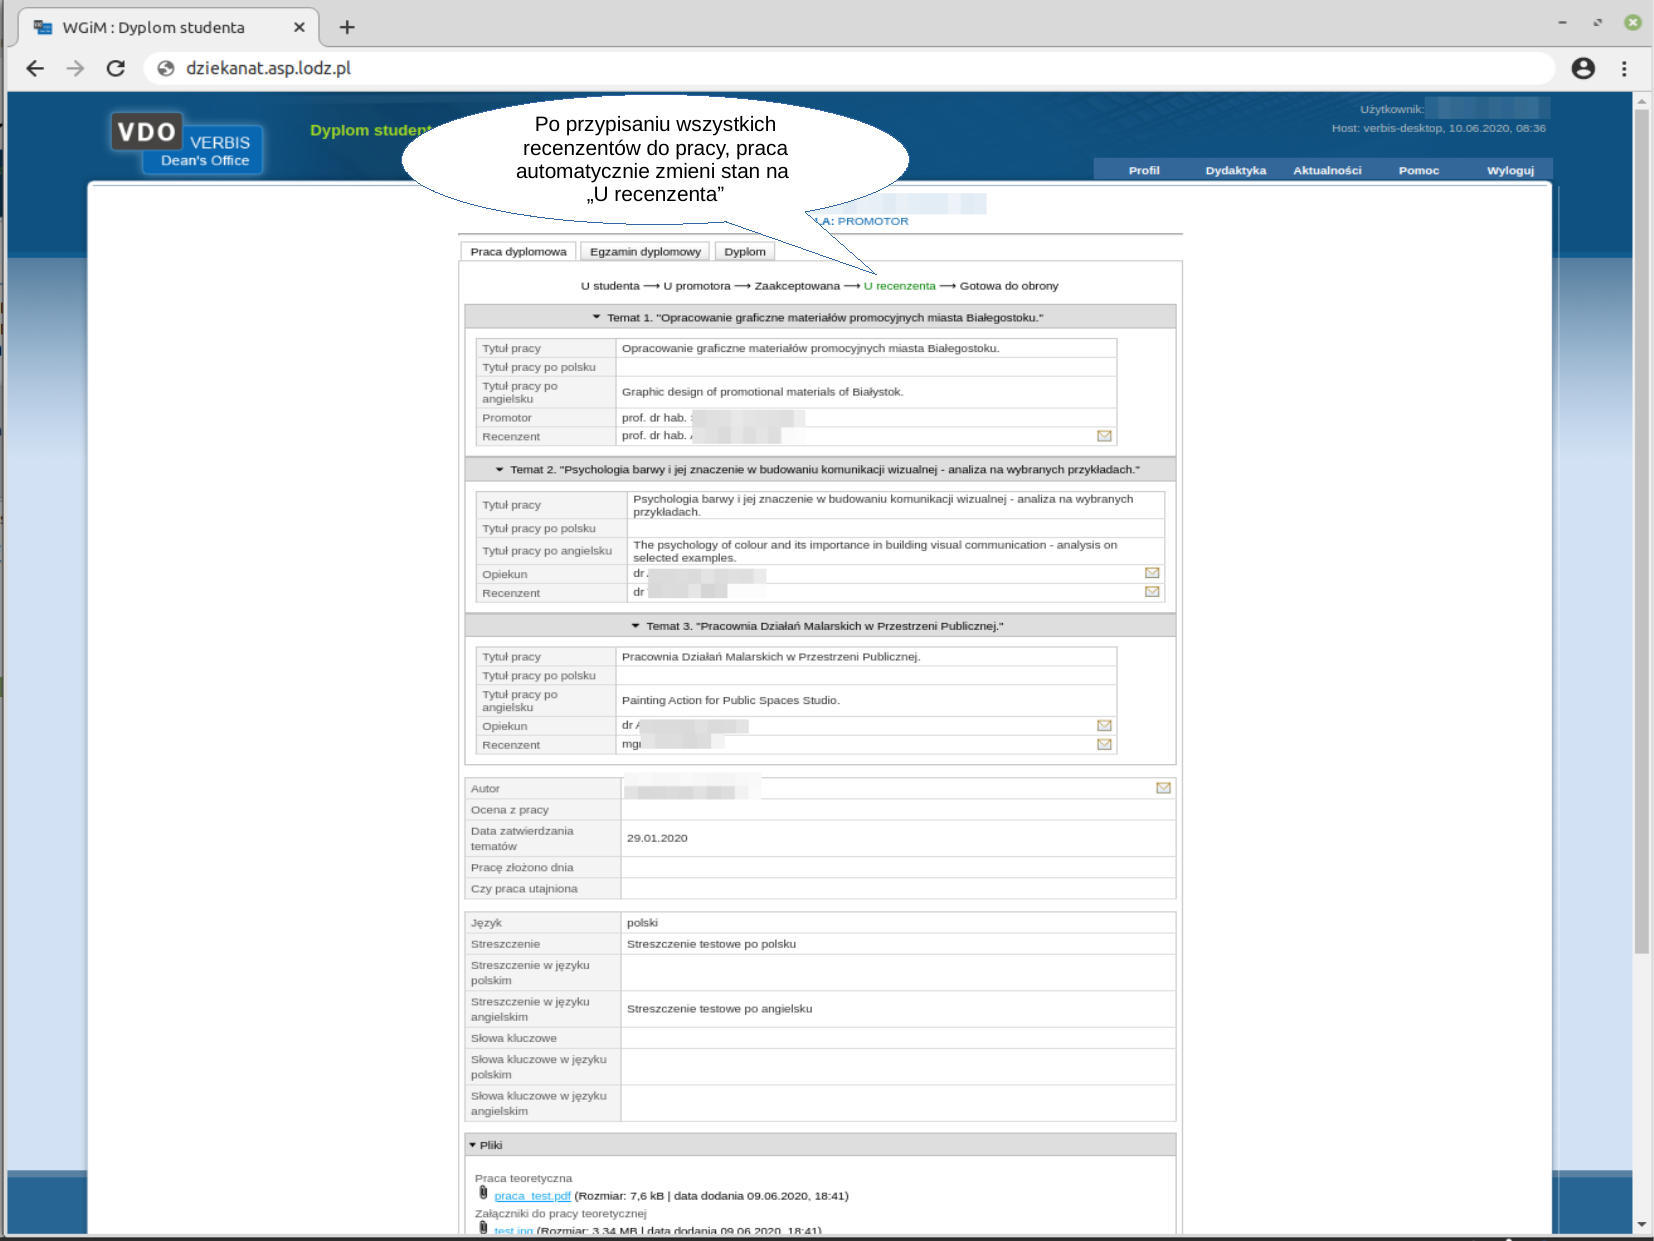

Po przypisaniu wszystkich recenzentów do pracy, praca automatycznie zmieni stan na
„U recenzenta”